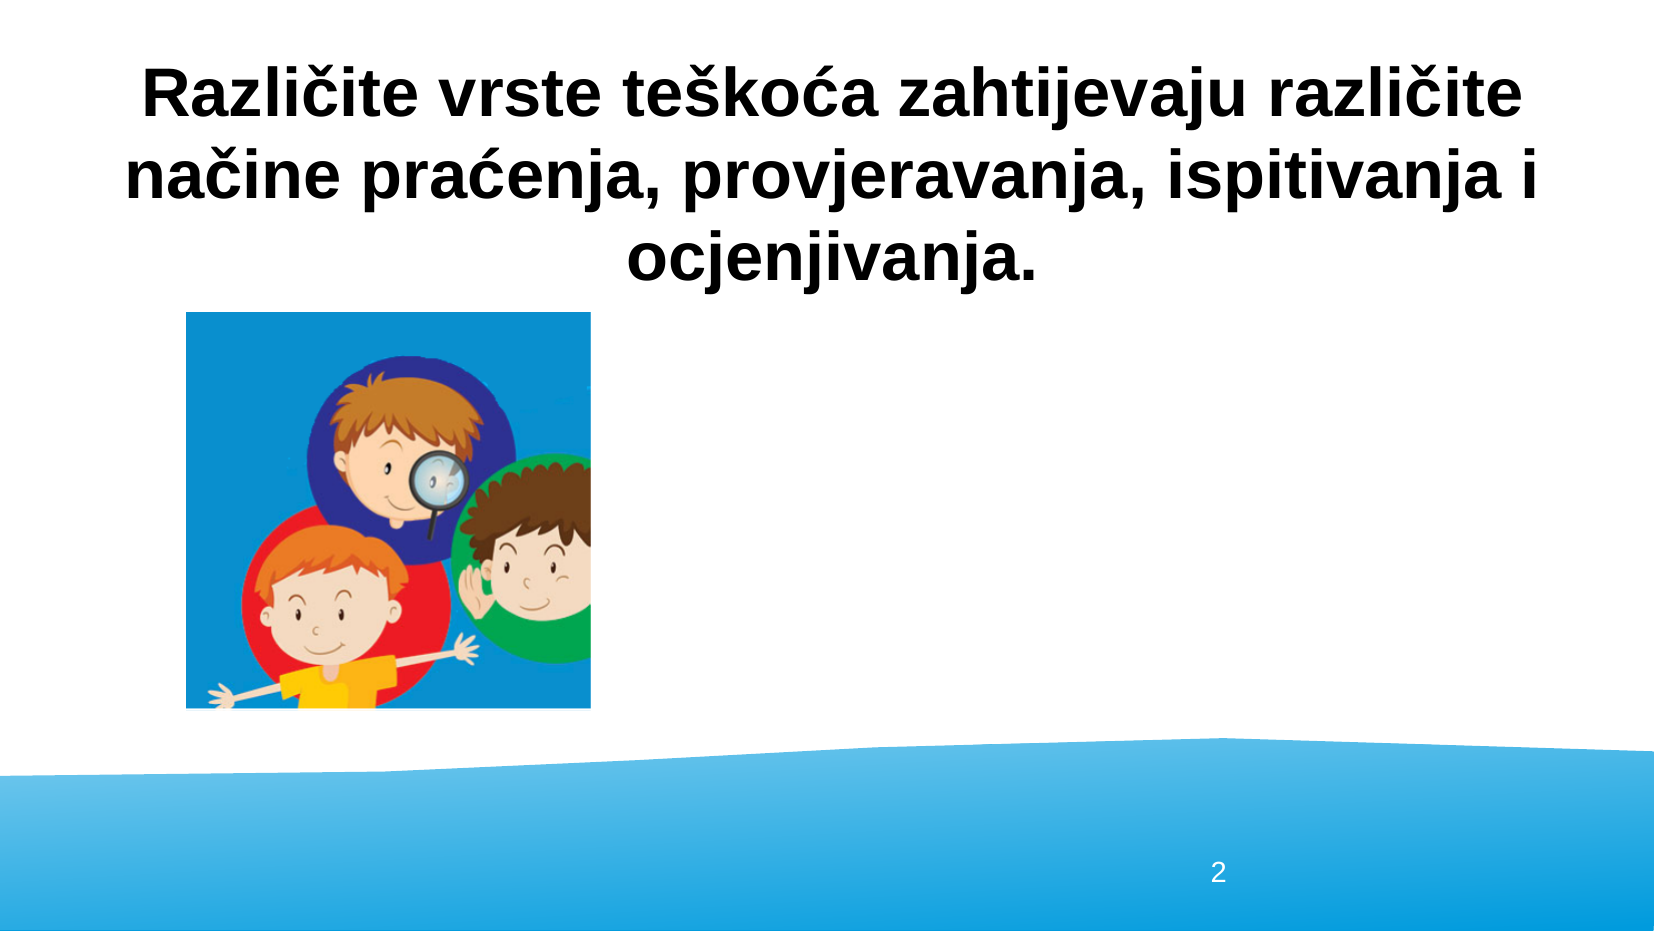

# Različite vrste teškoća zahtijevaju različite načine praćenja, provjeravanja, ispitivanja i ocjenjivanja.